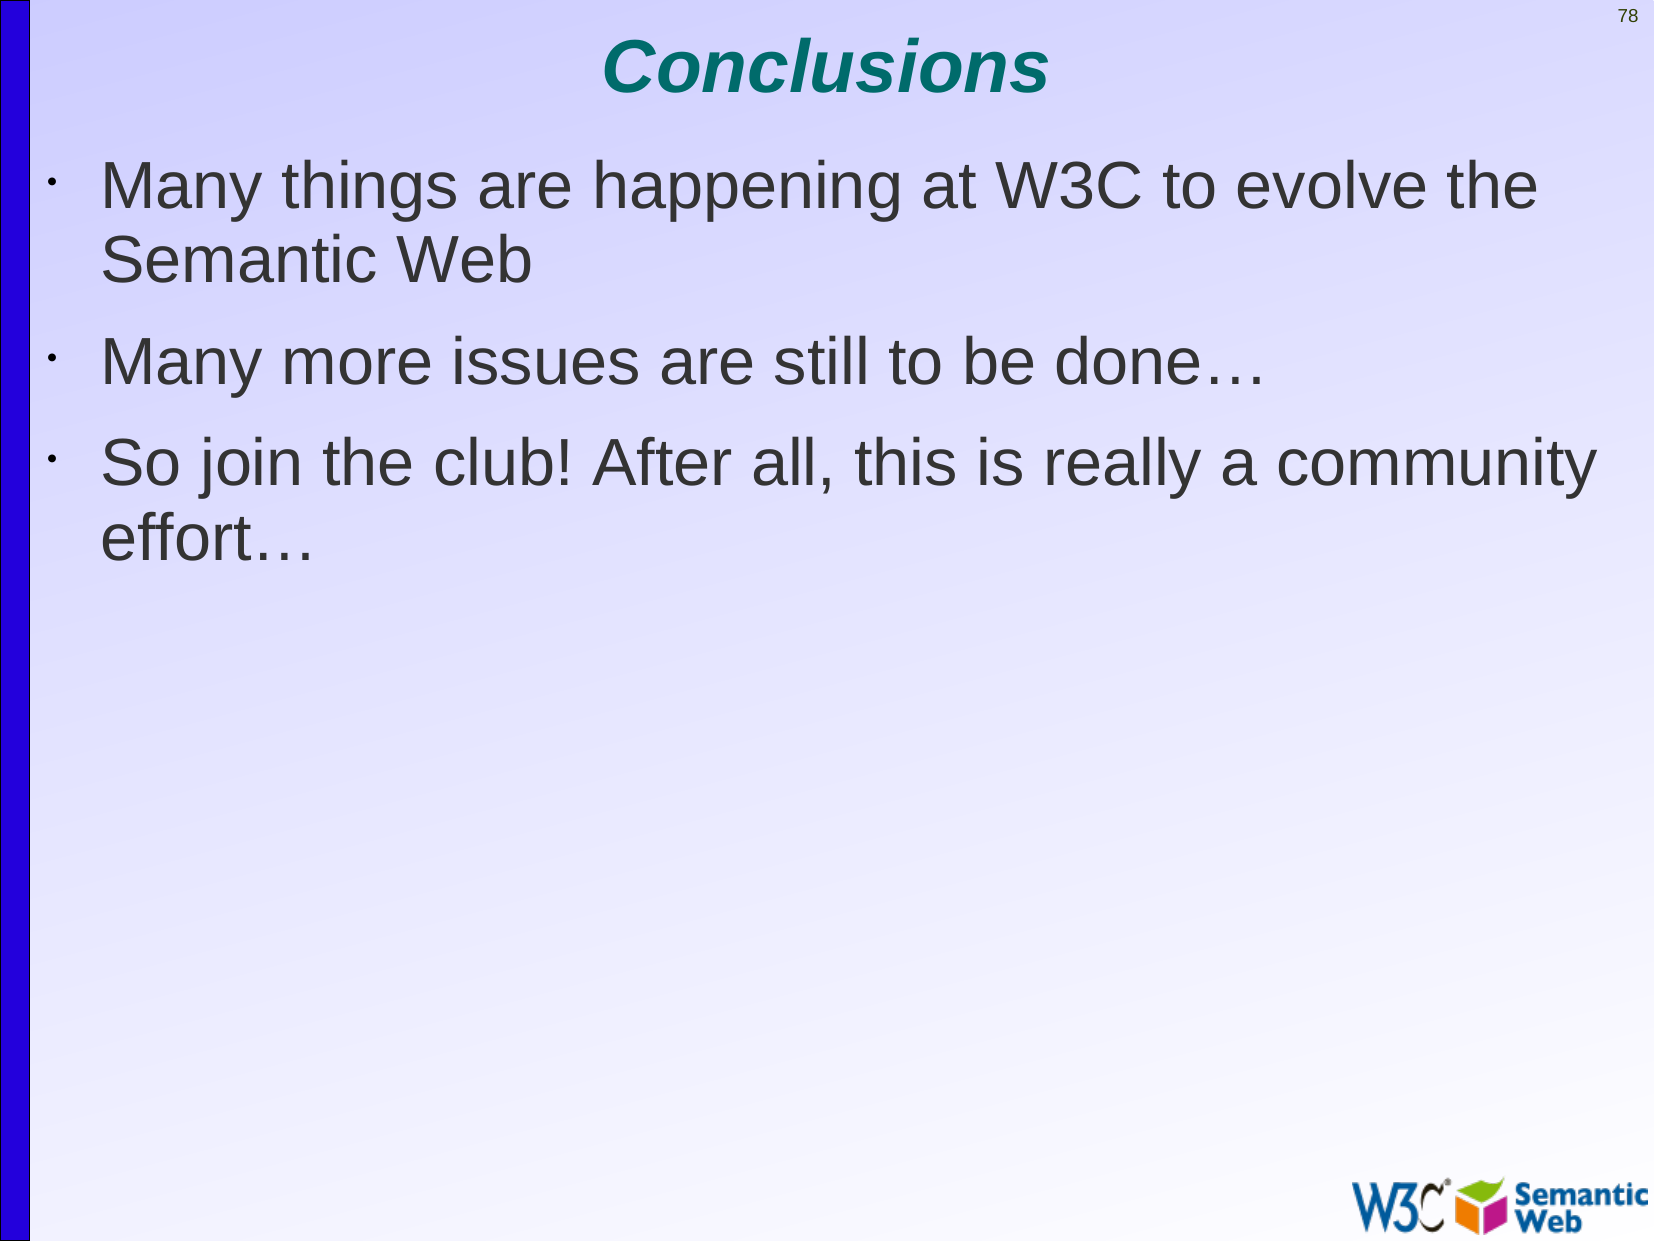

# Conclusions
Many things are happening at W3C to evolve the Semantic Web
Many more issues are still to be done…
So join the club! After all, this is really a community effort…